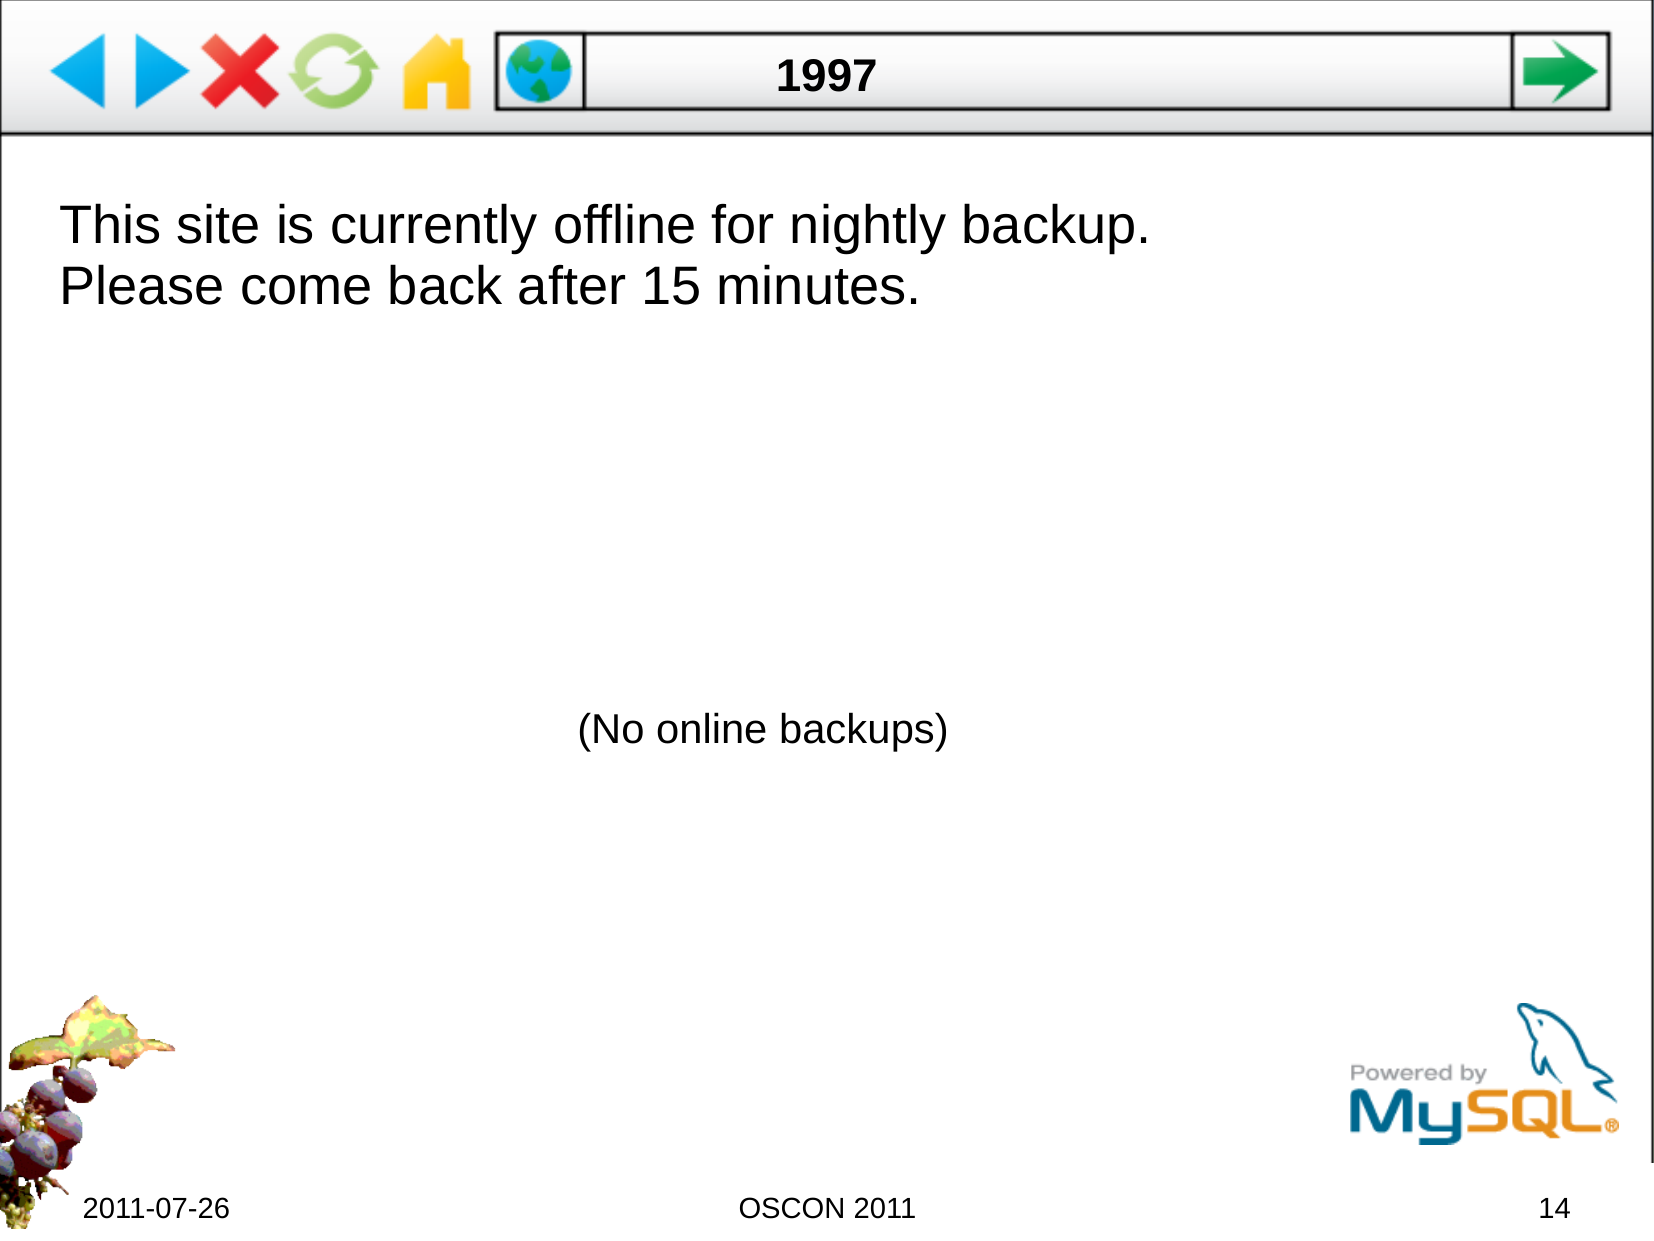

# 1997
This site is currently offline for nightly backup.
Please come back after 15 minutes.
(No online backups)
2011-07-26
OSCON 2011
14